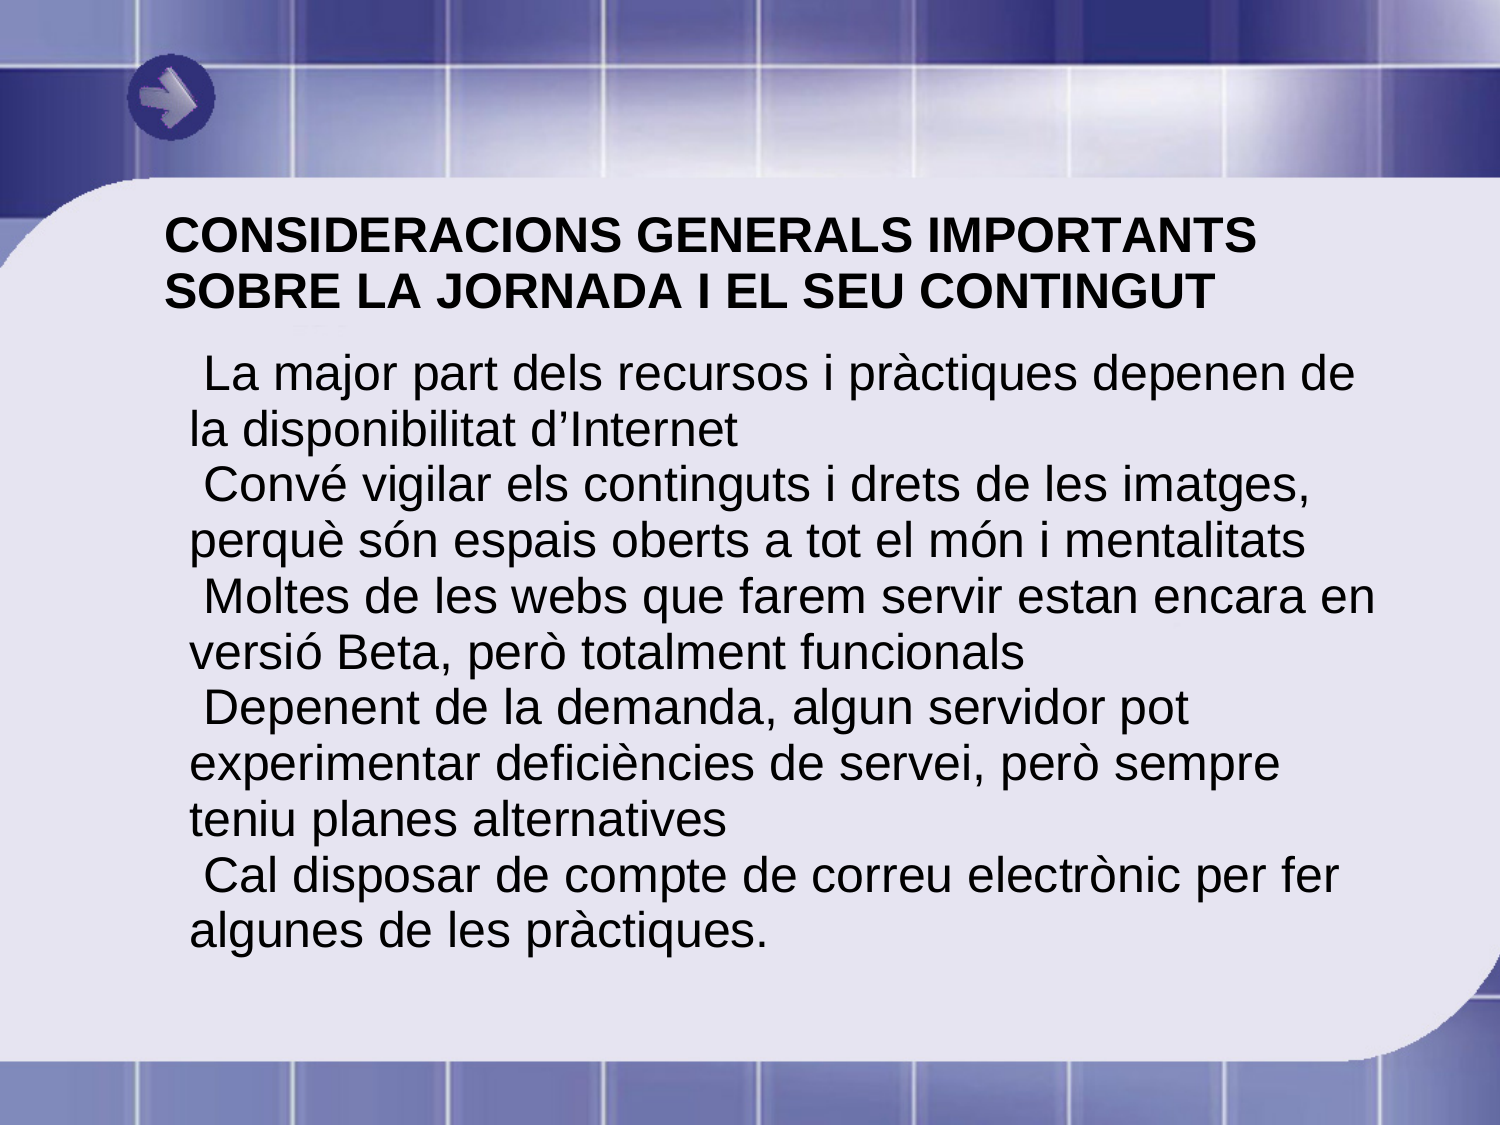

CONSIDERACIONS GENERALS IMPORTANTS SOBRE LA JORNADA I EL SEU CONTINGUT
 La major part dels recursos i pràctiques depenen de la disponibilitat d’Internet
 Convé vigilar els continguts i drets de les imatges, perquè són espais oberts a tot el món i mentalitats
 Moltes de les webs que farem servir estan encara en versió Beta, però totalment funcionals
 Depenent de la demanda, algun servidor pot experimentar deficiències de servei, però sempre teniu planes alternatives
 Cal disposar de compte de correu electrònic per fer algunes de les pràctiques.